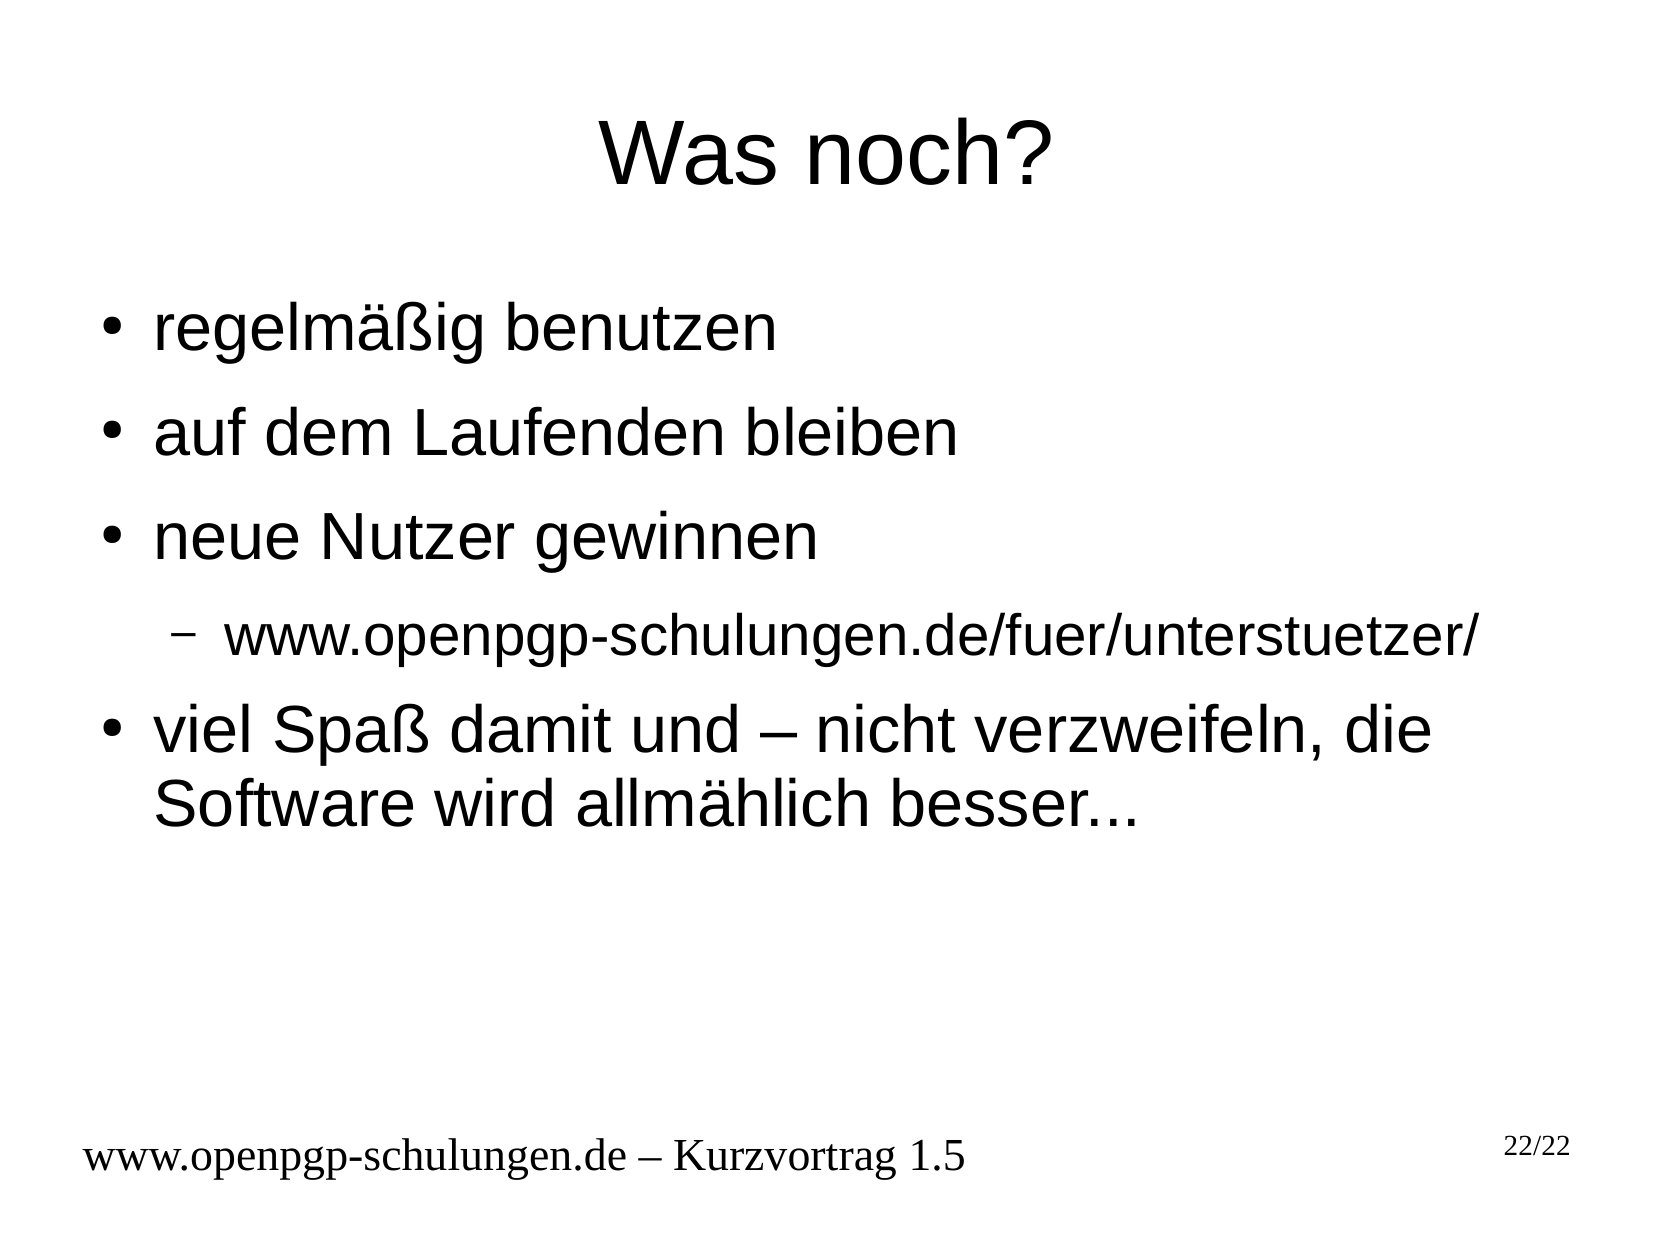

# Was noch?
regelmäßig benutzen
auf dem Laufenden bleiben
neue Nutzer gewinnen
www.openpgp-schulungen.de/fuer/unterstuetzer/
viel Spaß damit und – nicht verzweifeln, die Software wird allmählich besser...
22